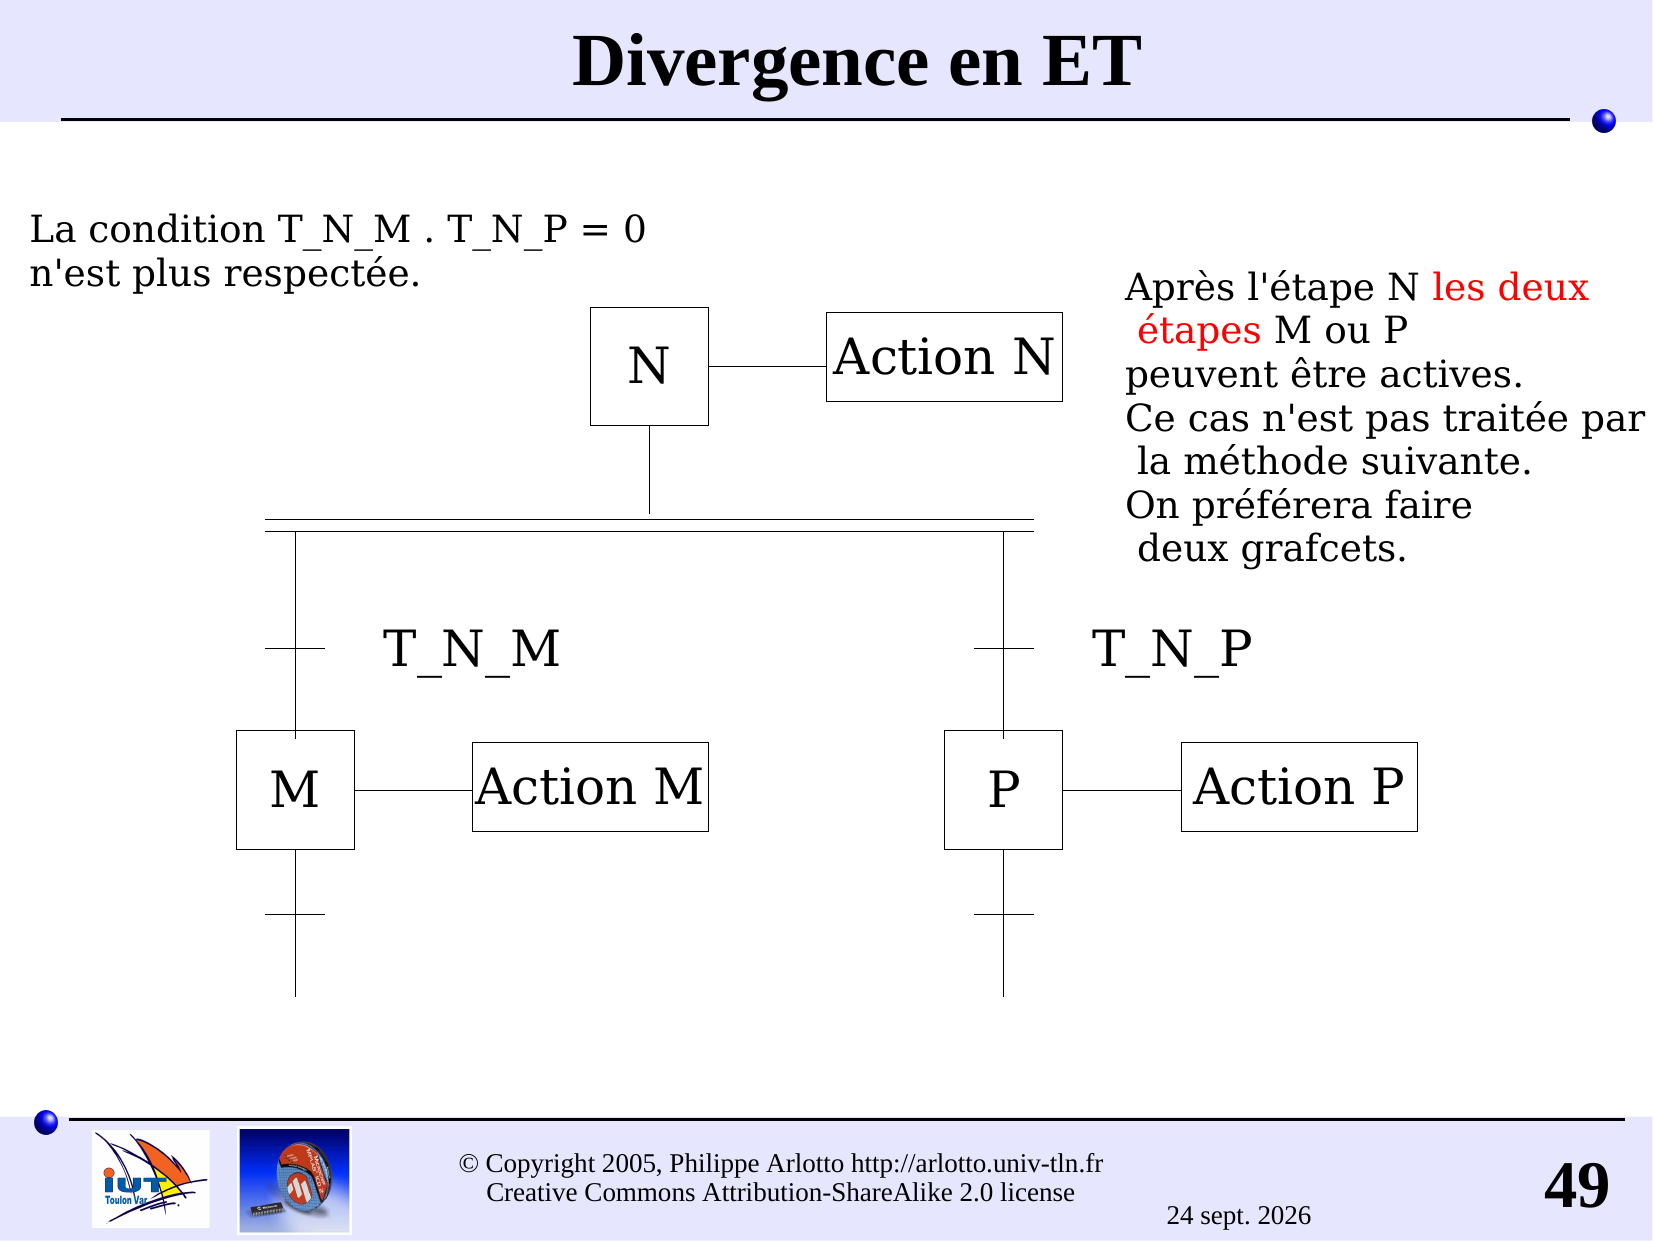

# Divergence en ET
La condition T_N_M . T_N_P = 0
n'est plus respectée.
Après l'étape N les deux
 étapes M ou P
peuvent être actives.
Ce cas n'est pas traitée par
 la méthode suivante.
On préférera faire
 deux grafcets.
N
Action N
T_N_M
T_N_P
M
P
Action M
Action P